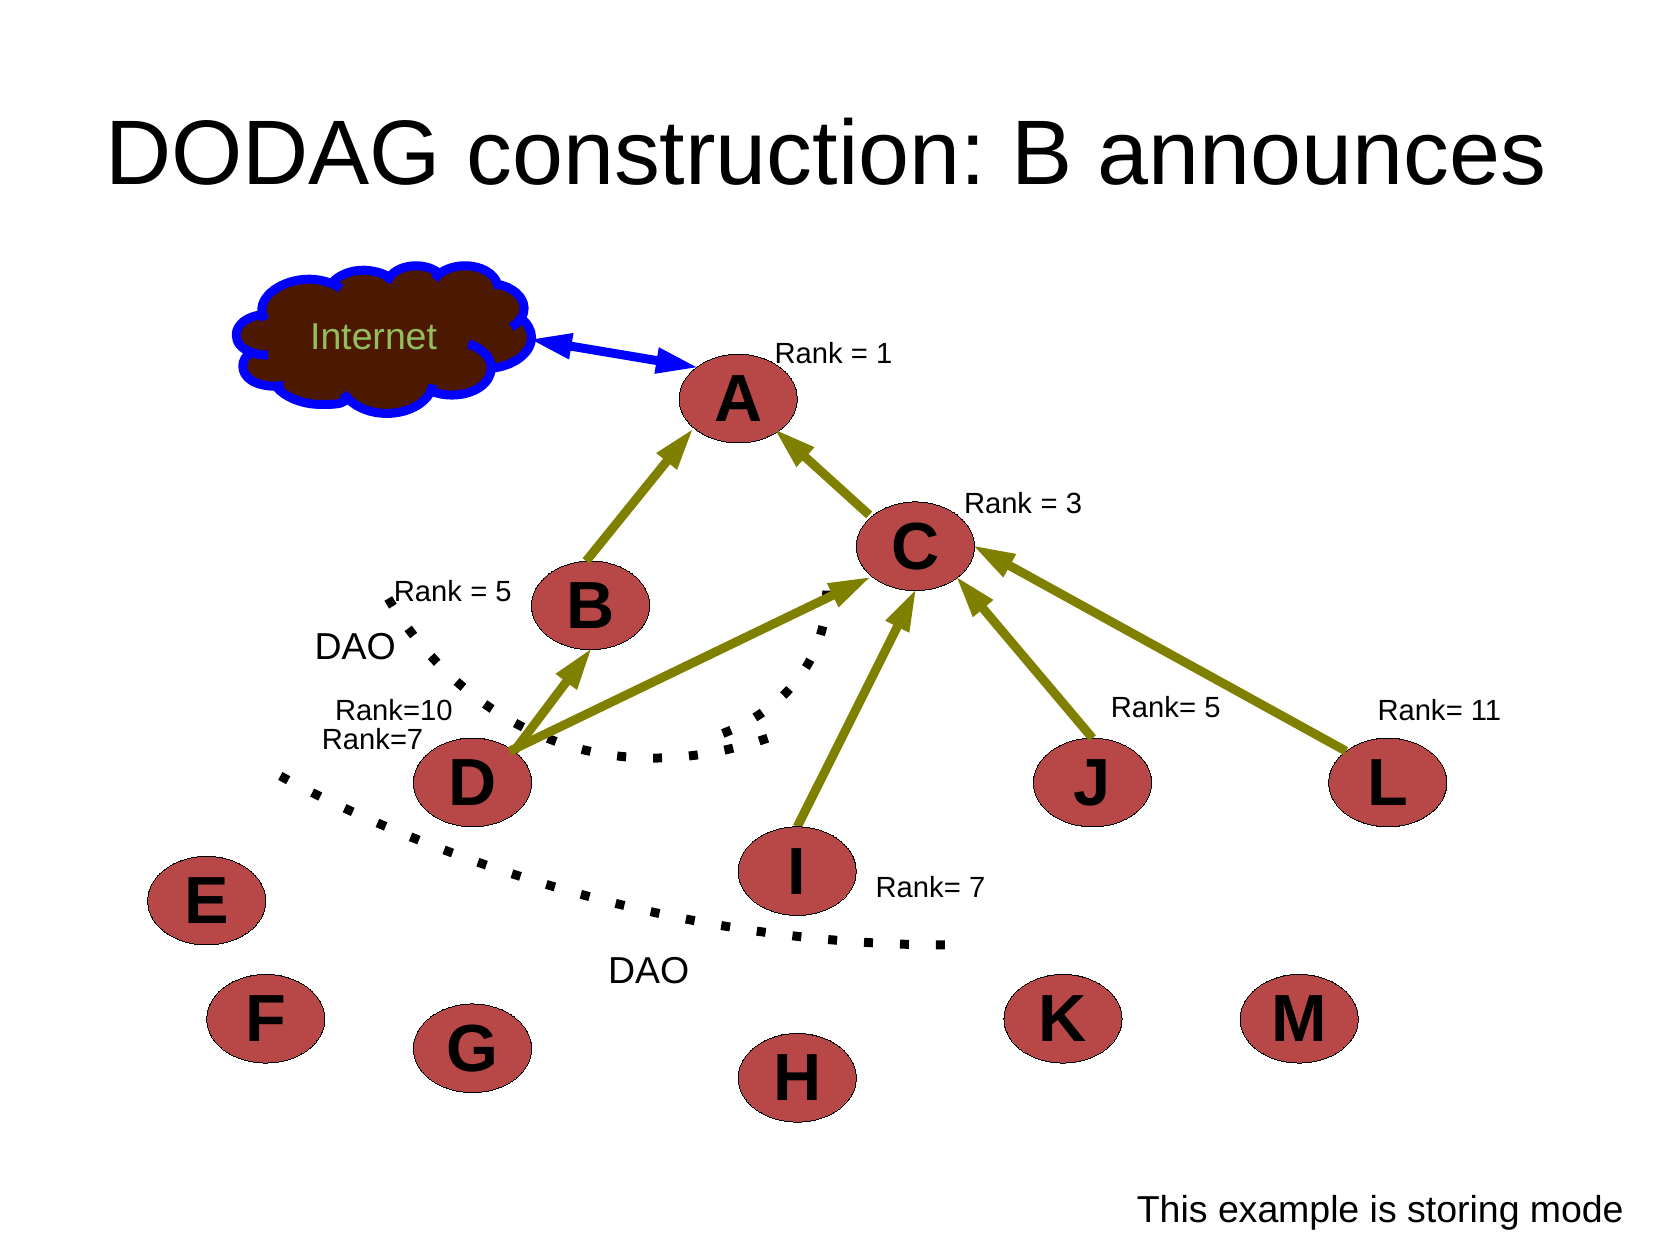

# DODAG construction: B announces
Internet
Rank = 1
A
Rank = 3
C
B
Rank = 5
DAO
DAO
Rank=10
Rank=7
Rank= 5
Rank= 11
D
L
J
A
I
E
Rank= 7
F
K
M
G
H
This example is storing mode